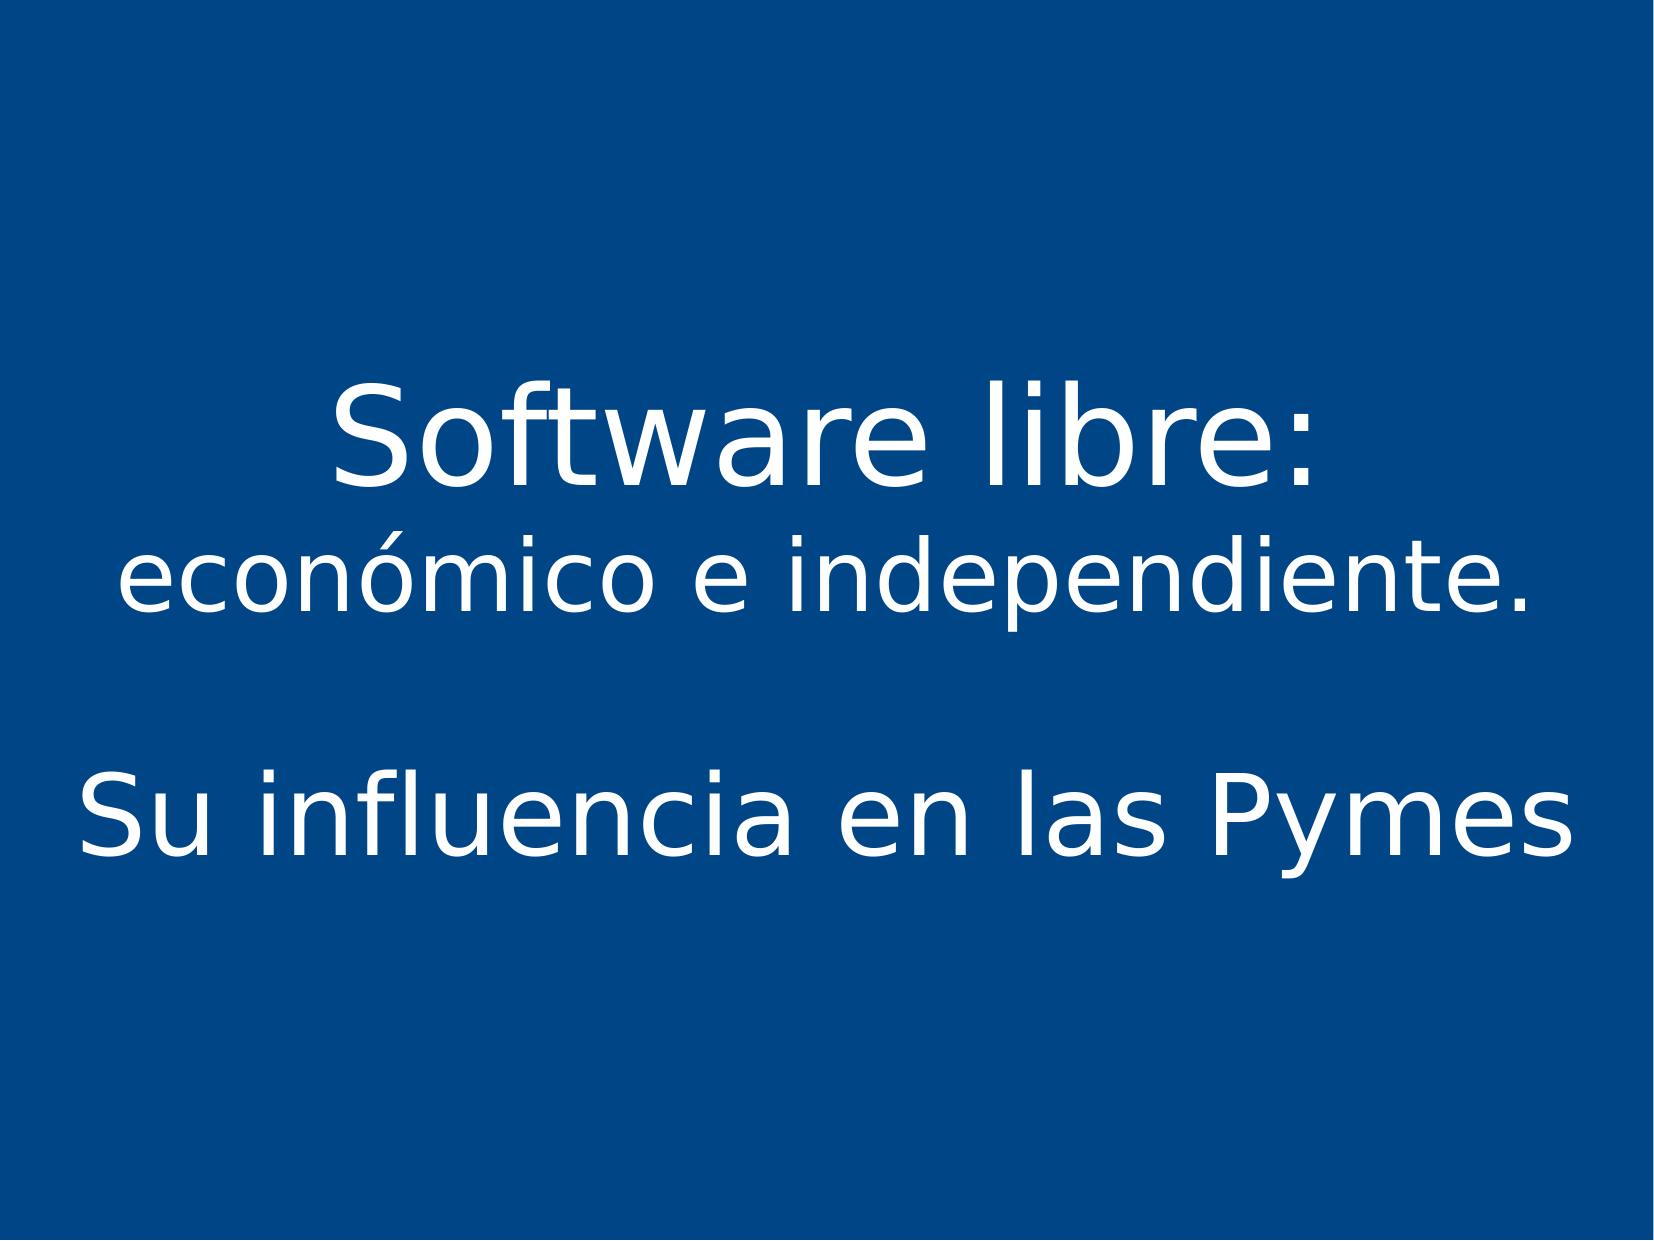

# Software libre: económico e independiente.
Su influencia en las Pymes